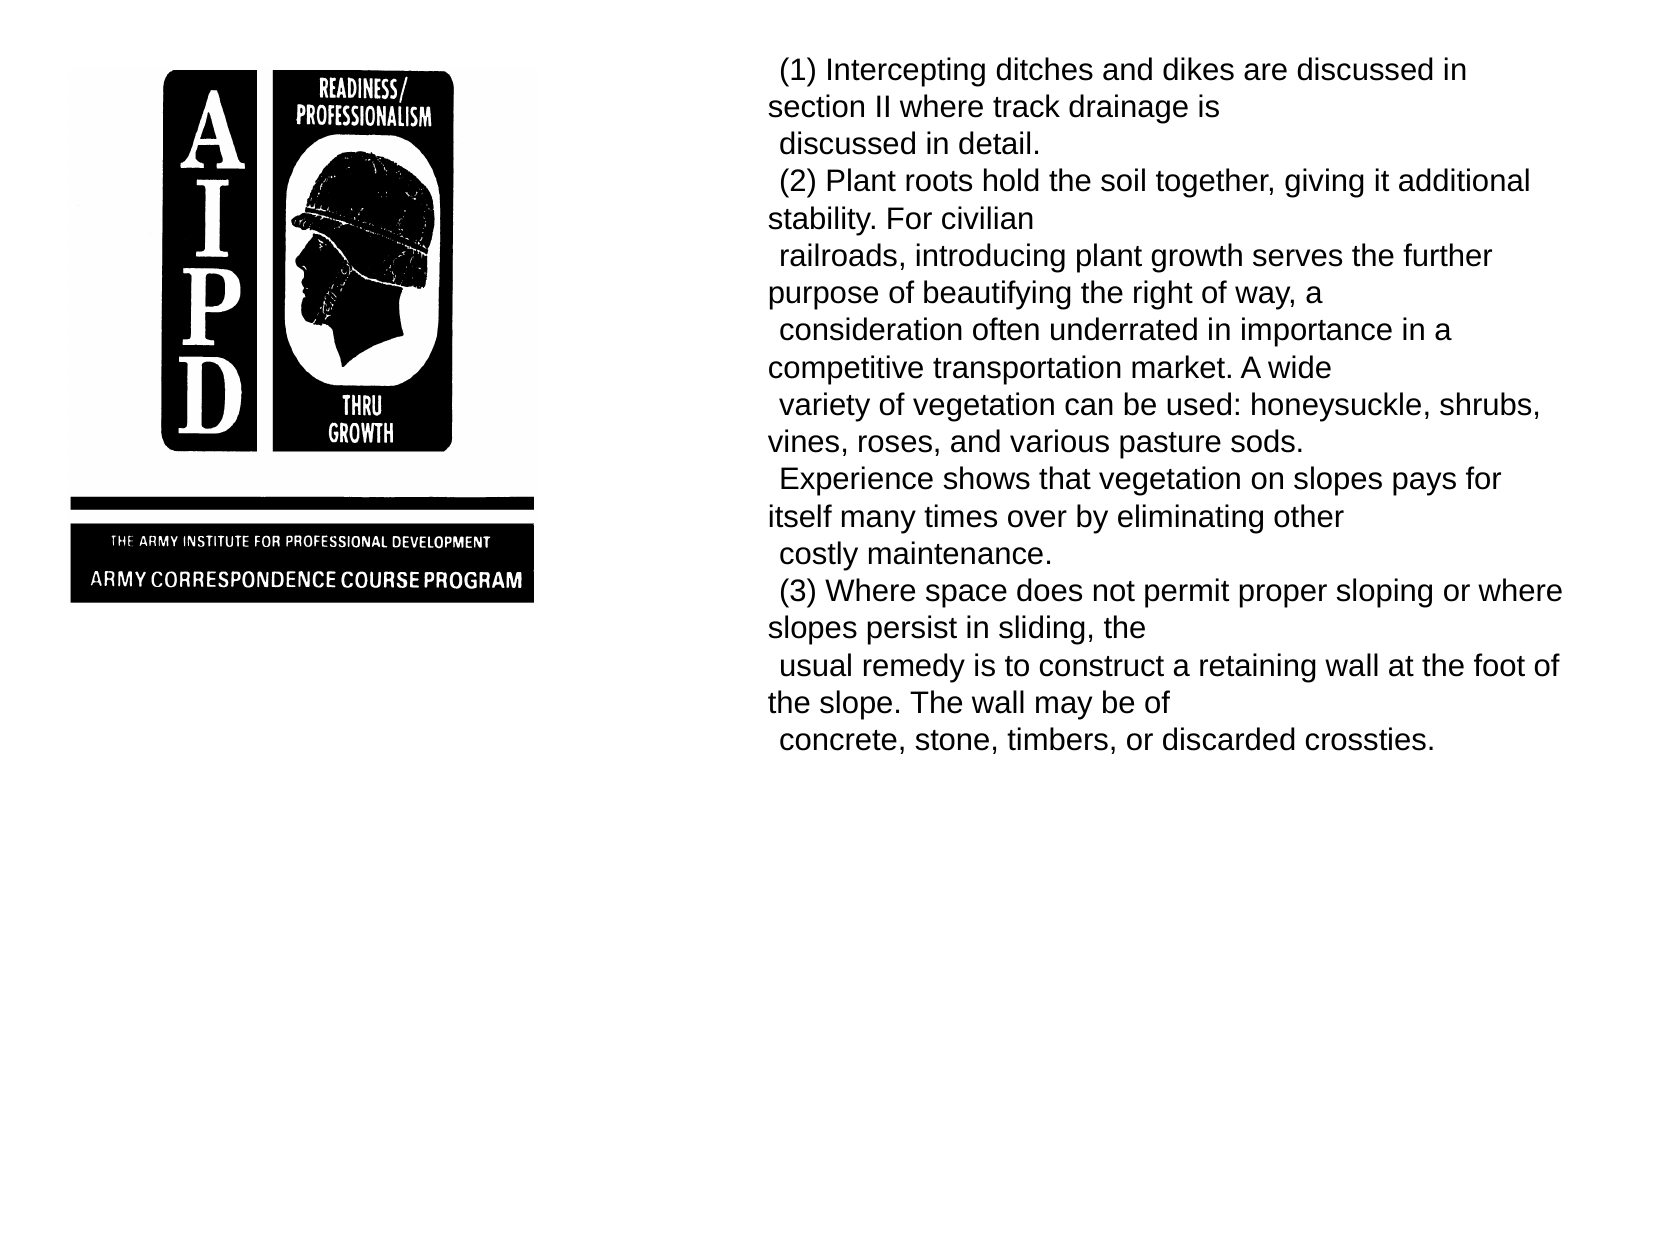

(1) Intercepting ditches and dikes are discussed in section II where track drainage is
discussed in detail.
(2) Plant roots hold the soil together, giving it additional stability. For civilian
railroads, introducing plant growth serves the further purpose of beautifying the right of way, a
consideration often underrated in importance in a competitive transportation market. A wide
variety of vegetation can be used: honeysuckle, shrubs, vines, roses, and various pasture sods.
Experience shows that vegetation on slopes pays for itself many times over by eliminating other
costly maintenance.
(3) Where space does not permit proper sloping or where slopes persist in sliding, the
usual remedy is to construct a retaining wall at the foot of the slope. The wall may be of
concrete, stone, timbers, or discarded crossties.